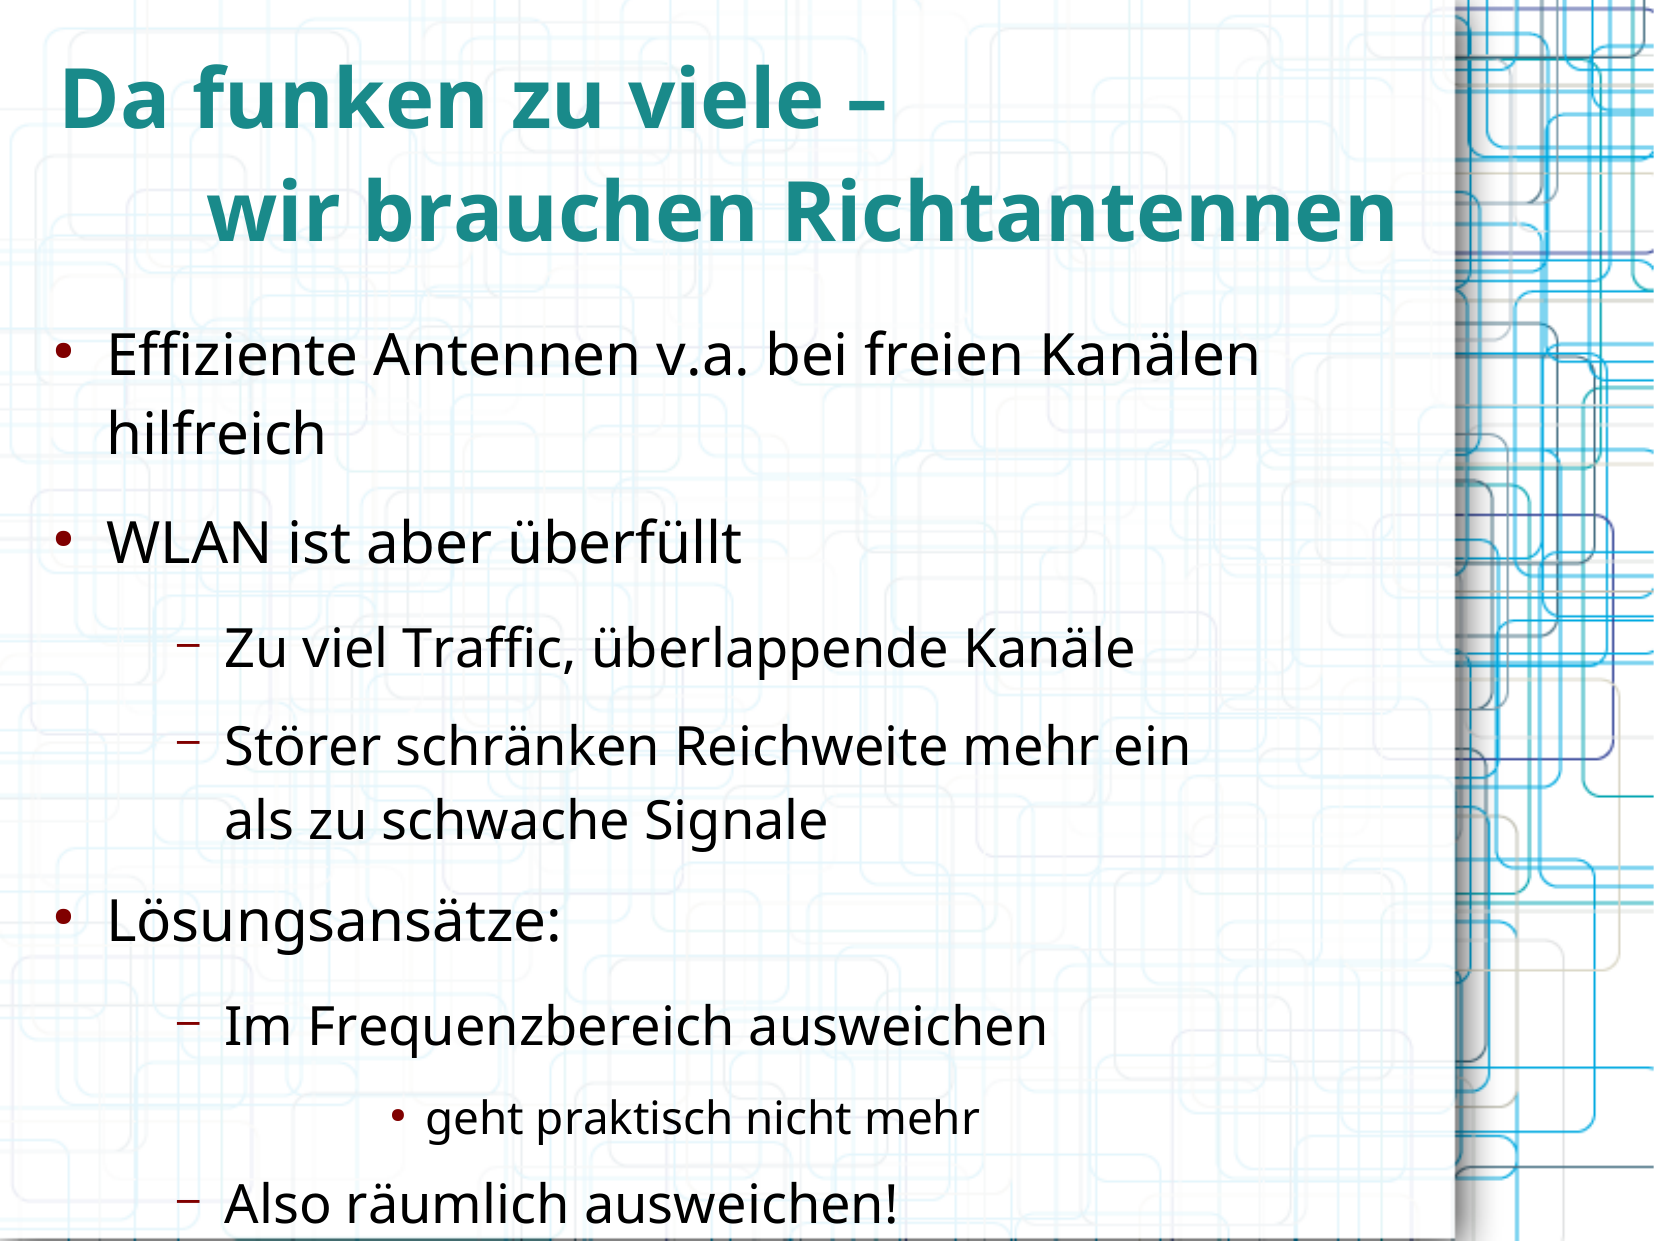

# Da funken zu viele – wir brauchen Richtantennen
Effiziente Antennen v.a. bei freien Kanälen hilfreich
WLAN ist aber überfüllt
Zu viel Traffic, überlappende Kanäle
Störer schränken Reichweite mehr ein
als zu schwache Signale
Lösungsansätze:
Im Frequenzbereich ausweichen
geht praktisch nicht mehr
Also räumlich ausweichen!
Durch geeignete Antennen